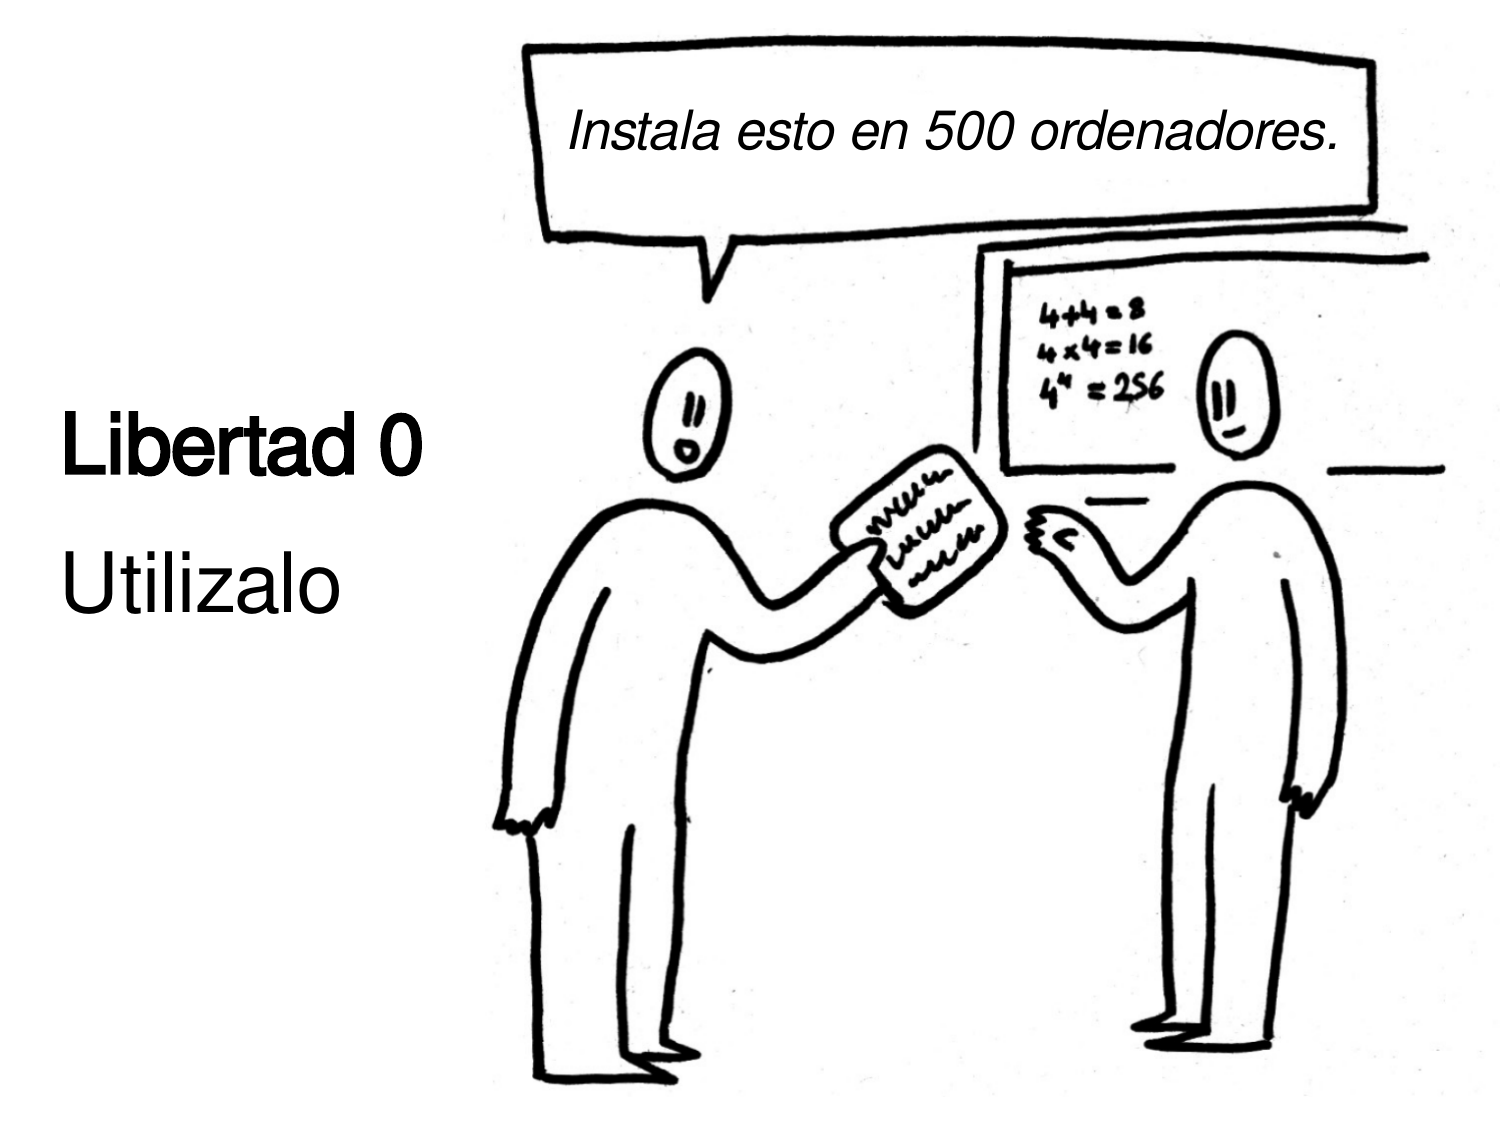

Instala esto en 500 ordenadores.
Libertad 0
Utilizalo